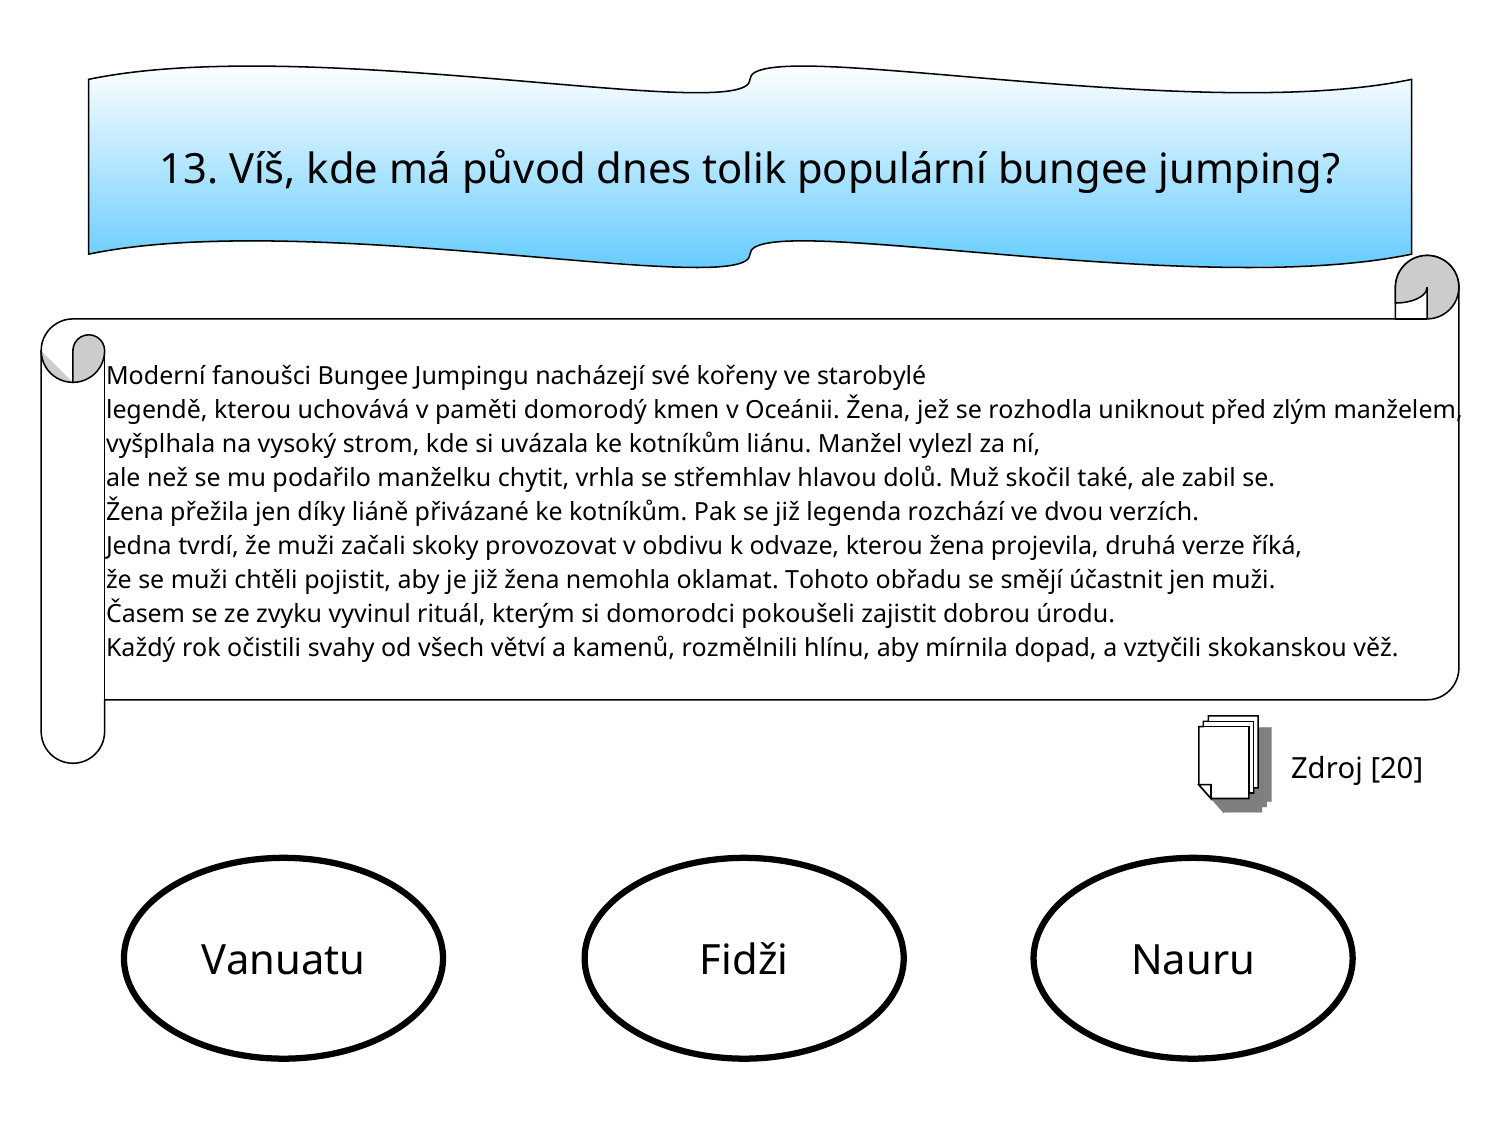

13. Víš, kde má původ dnes tolik populární bungee jumping?
Moderní fanoušci Bungee Jumpingu nacházejí své kořeny ve starobylé
legendě, kterou uchovává v paměti domorodý kmen v Oceánii. Žena, jež se rozhodla uniknout před zlým manželem,
vyšplhala na vysoký strom, kde si uvázala ke kotníkům liánu. Manžel vylezl za ní,
ale než se mu podařilo manželku chytit, vrhla se střemhlav hlavou dolů. Muž skočil také, ale zabil se.
Žena přežila jen díky liáně přivázané ke kotníkům. Pak se již legenda rozchází ve dvou verzích.
Jedna tvrdí, že muži začali skoky provozovat v obdivu k odvaze, kterou žena projevila, druhá verze říká,
že se muži chtěli pojistit, aby je již žena nemohla oklamat. Tohoto obřadu se smějí účastnit jen muži.
Časem se ze zvyku vyvinul rituál, kterým si domorodci pokoušeli zajistit dobrou úrodu.
Každý rok očistili svahy od všech větví a kamenů, rozmělnili hlínu, aby mírnila dopad, a vztyčili skokanskou věž.
Zdroj [20]
Vanuatu
Fidži
Nauru